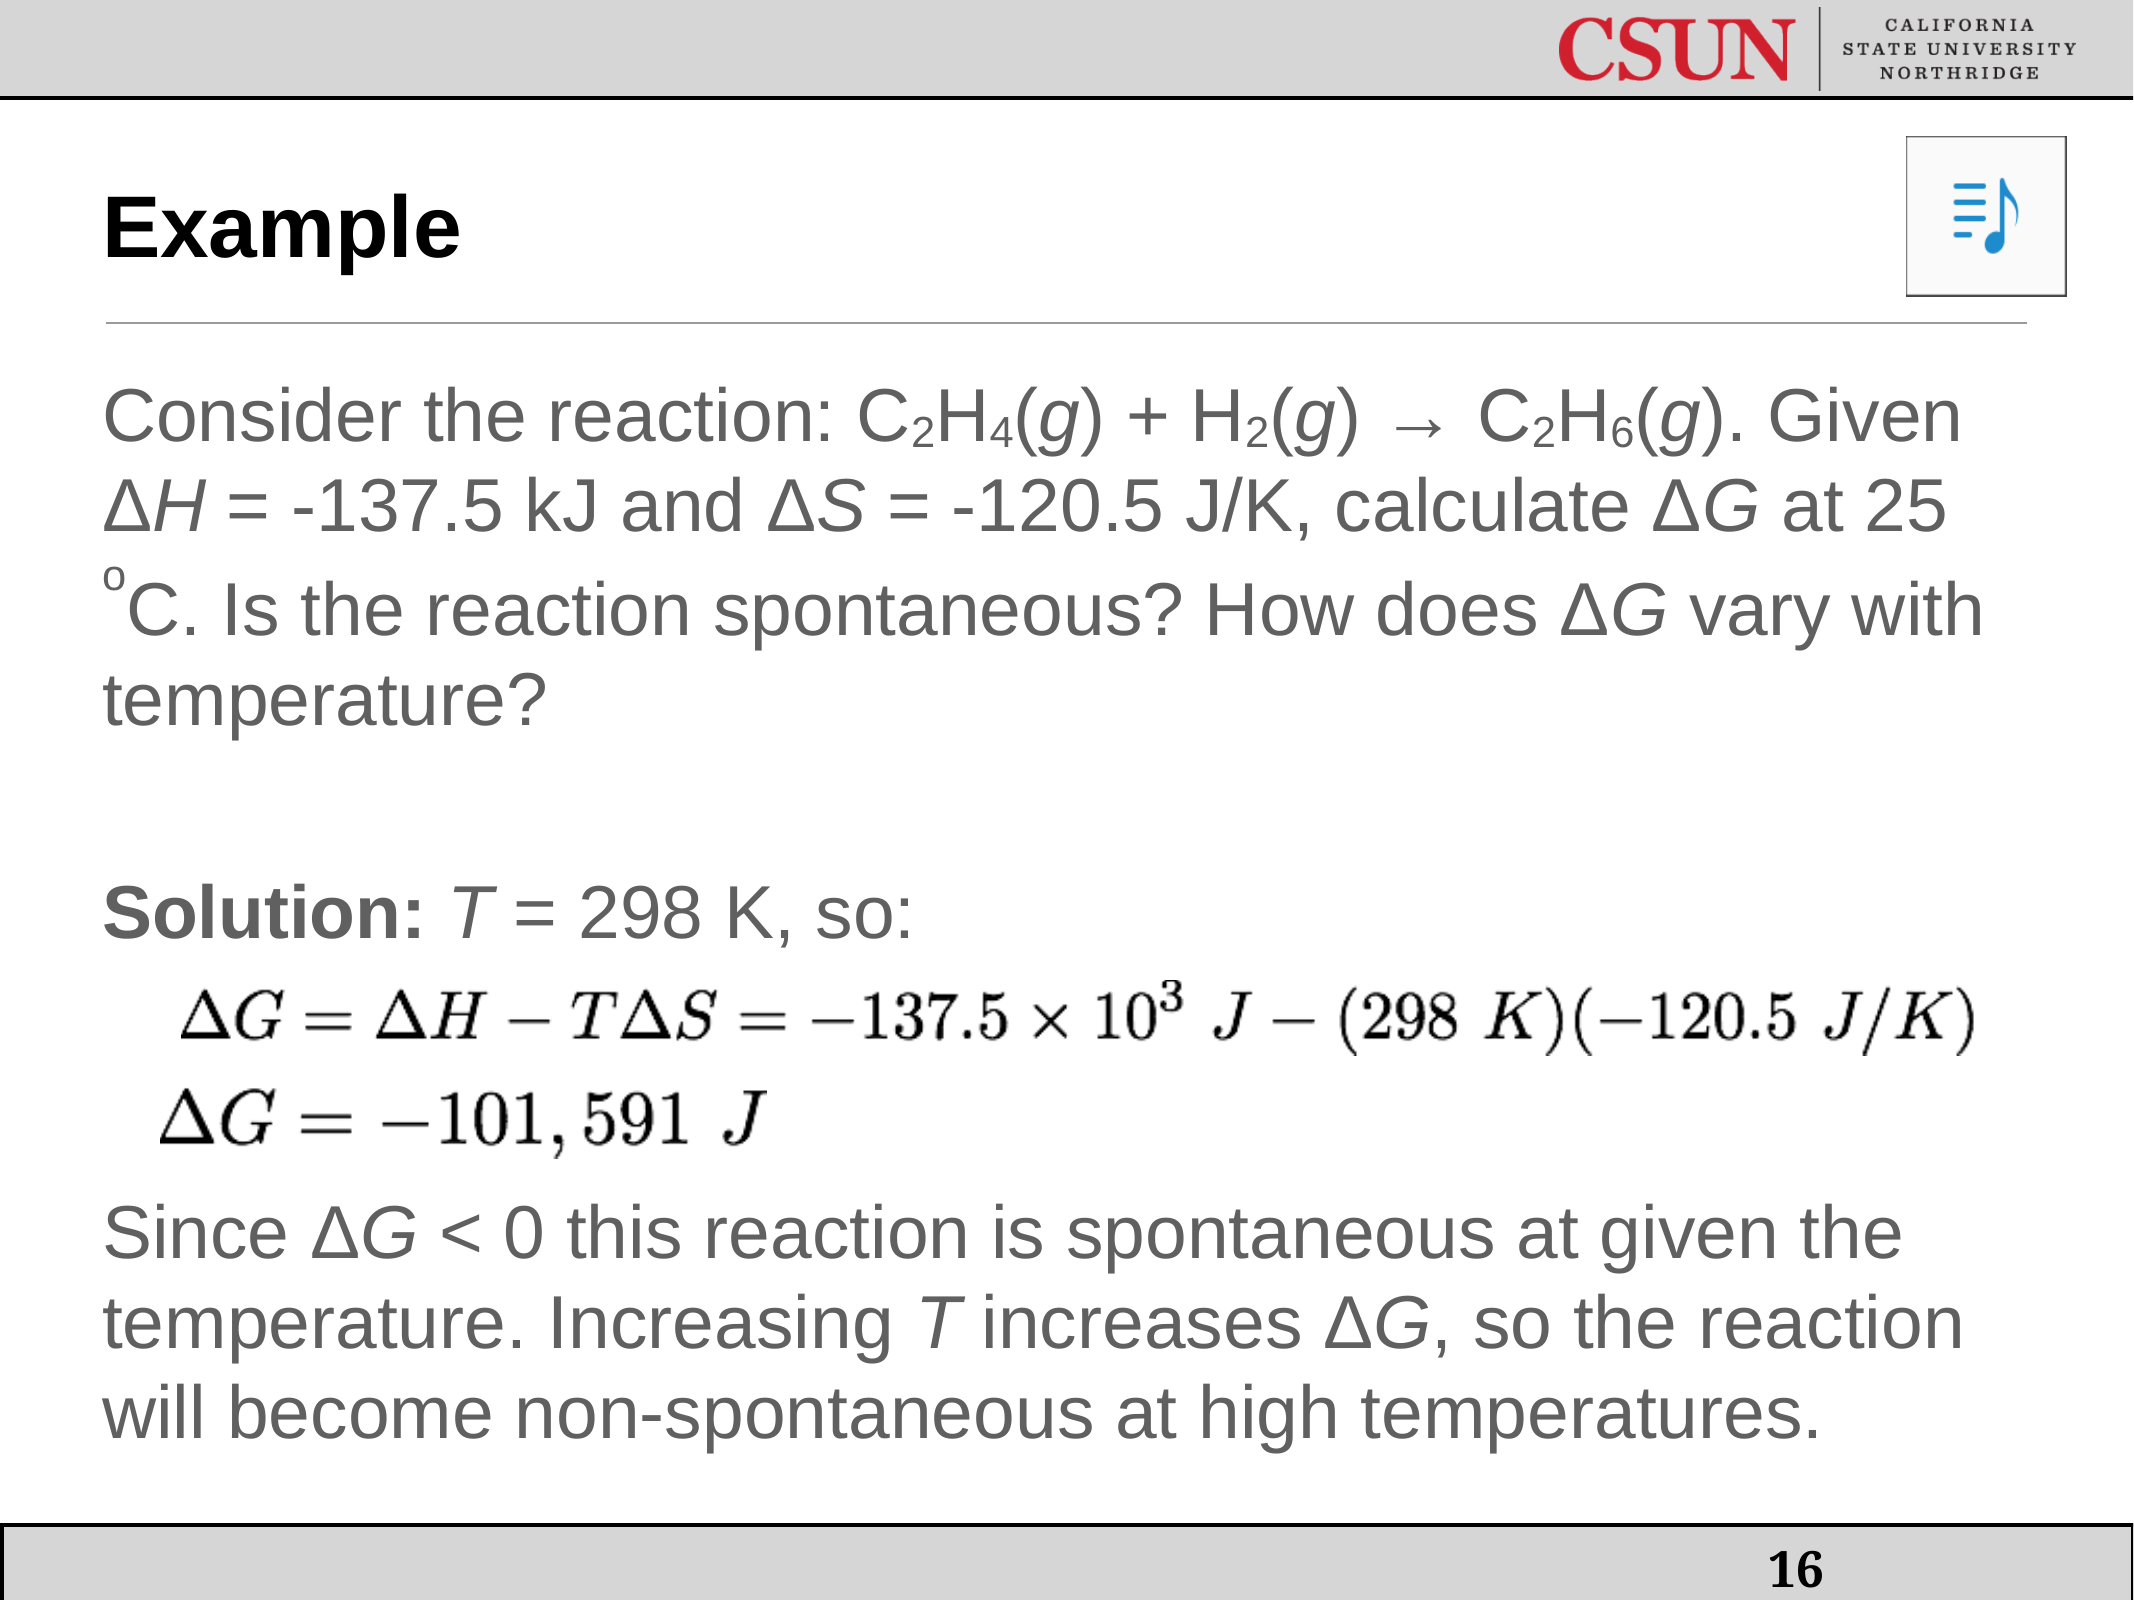

# Example
Consider the reaction: C2H4(g) + H2(g) → C2H6(g). Given ΔH = -137.5 kJ and ΔS = -120.5 J/K, calculate ΔG at 25 oC. Is the reaction spontaneous? How does ΔG vary with temperature?
Solution: T = 298 K, so:
Since ΔG < 0 this reaction is spontaneous at given the temperature. Increasing T increases ΔG, so the reaction will become non-spontaneous at high temperatures.
16